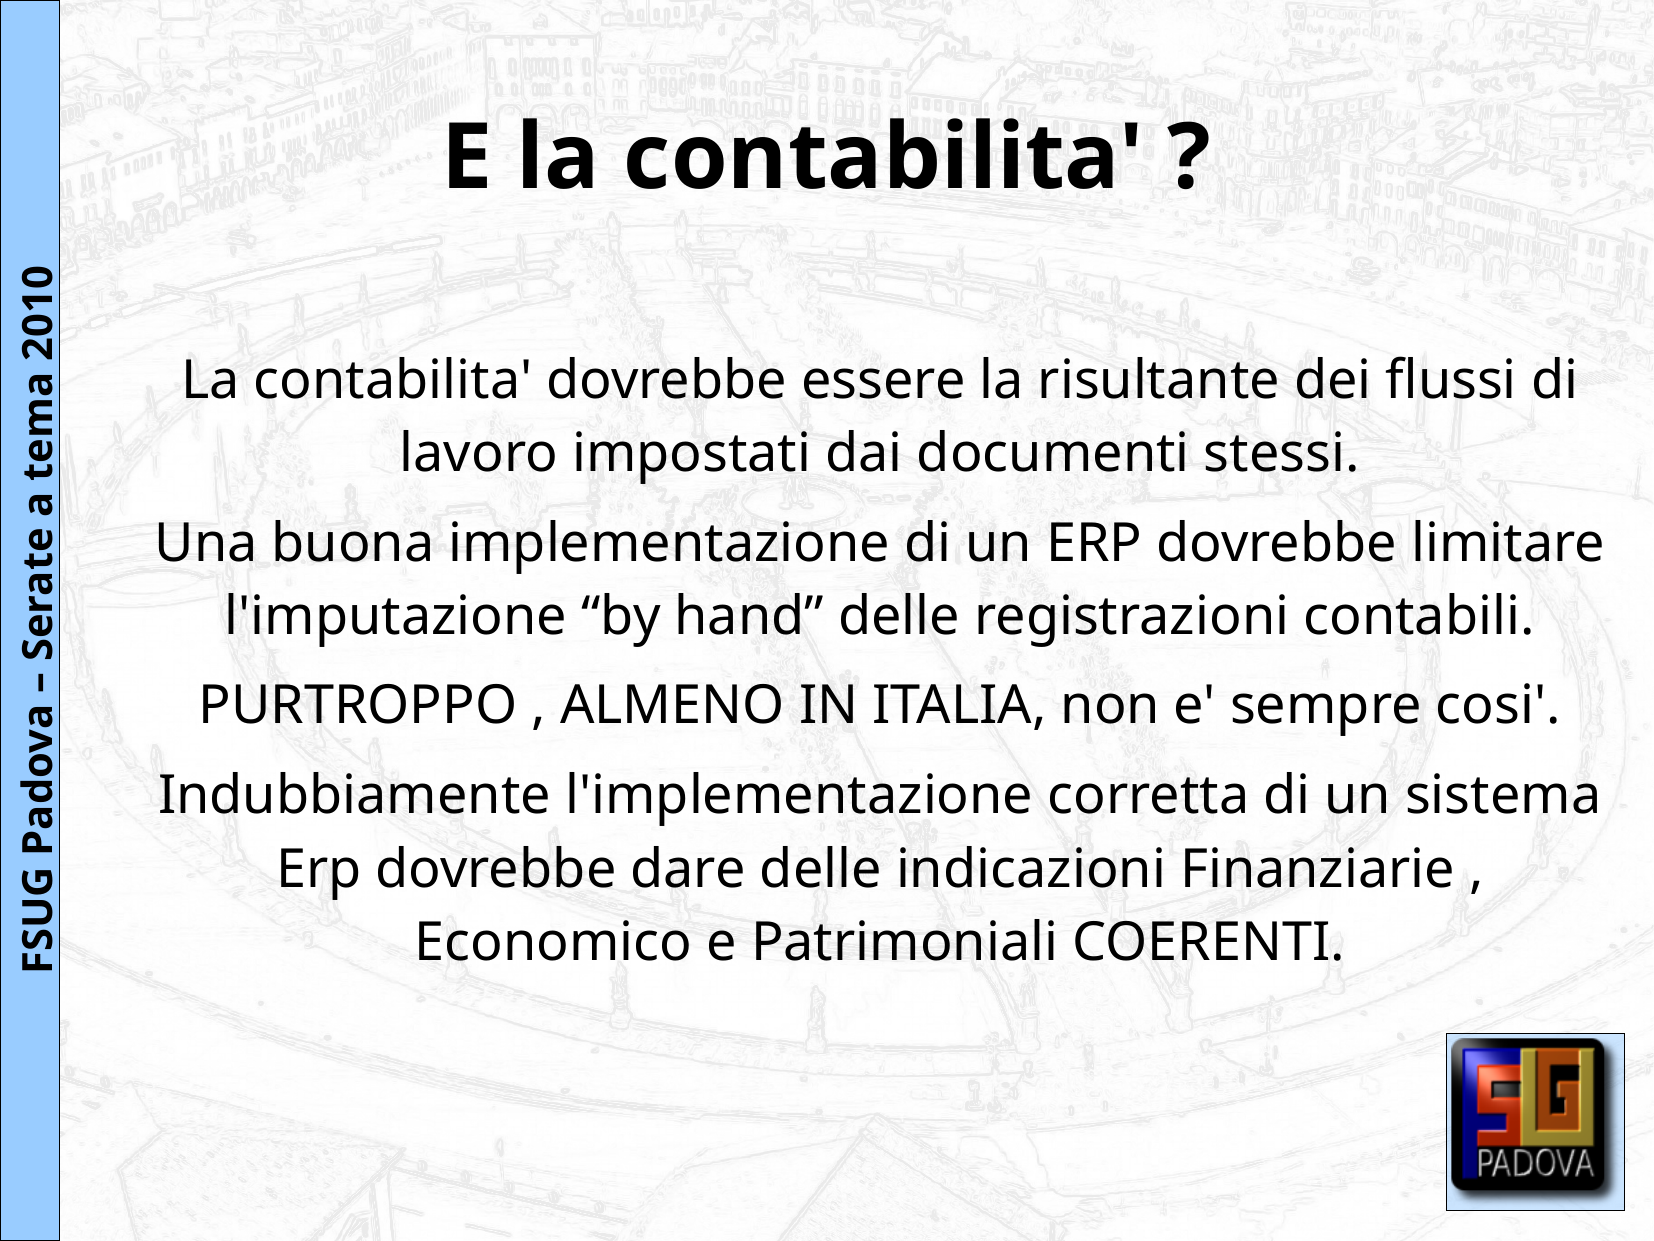

# E la contabilita' ?
La contabilita' dovrebbe essere la risultante dei flussi di lavoro impostati dai documenti stessi.
Una buona implementazione di un ERP dovrebbe limitare l'imputazione “by hand” delle registrazioni contabili.
PURTROPPO , ALMENO IN ITALIA, non e' sempre cosi'.
Indubbiamente l'implementazione corretta di un sistema Erp dovrebbe dare delle indicazioni Finanziarie , Economico e Patrimoniali COERENTI.
FSUG Padova – Serate a tema 2010
FSUG Padova – Serate a tema 2010